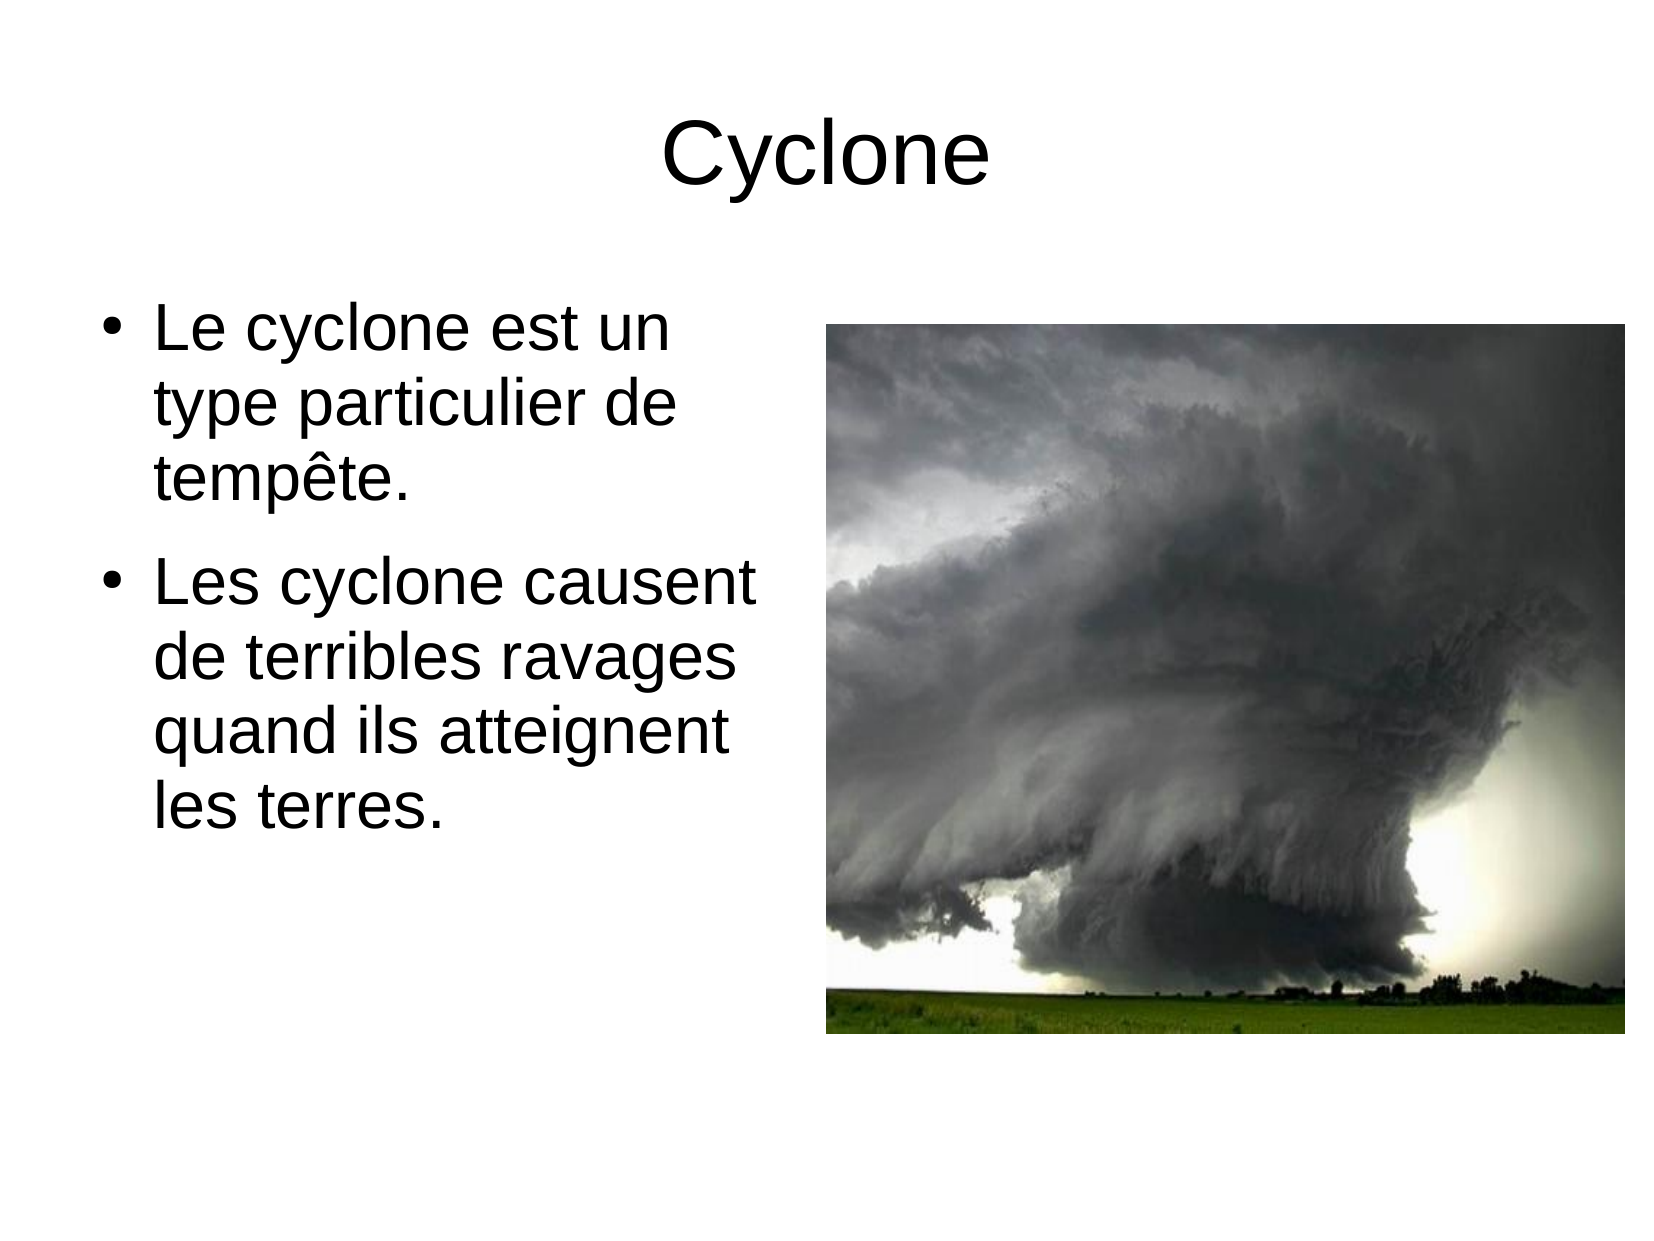

# Cyclone
Le cyclone est un type particulier de tempête.
Les cyclone causent de terribles ravages quand ils atteignent les terres.